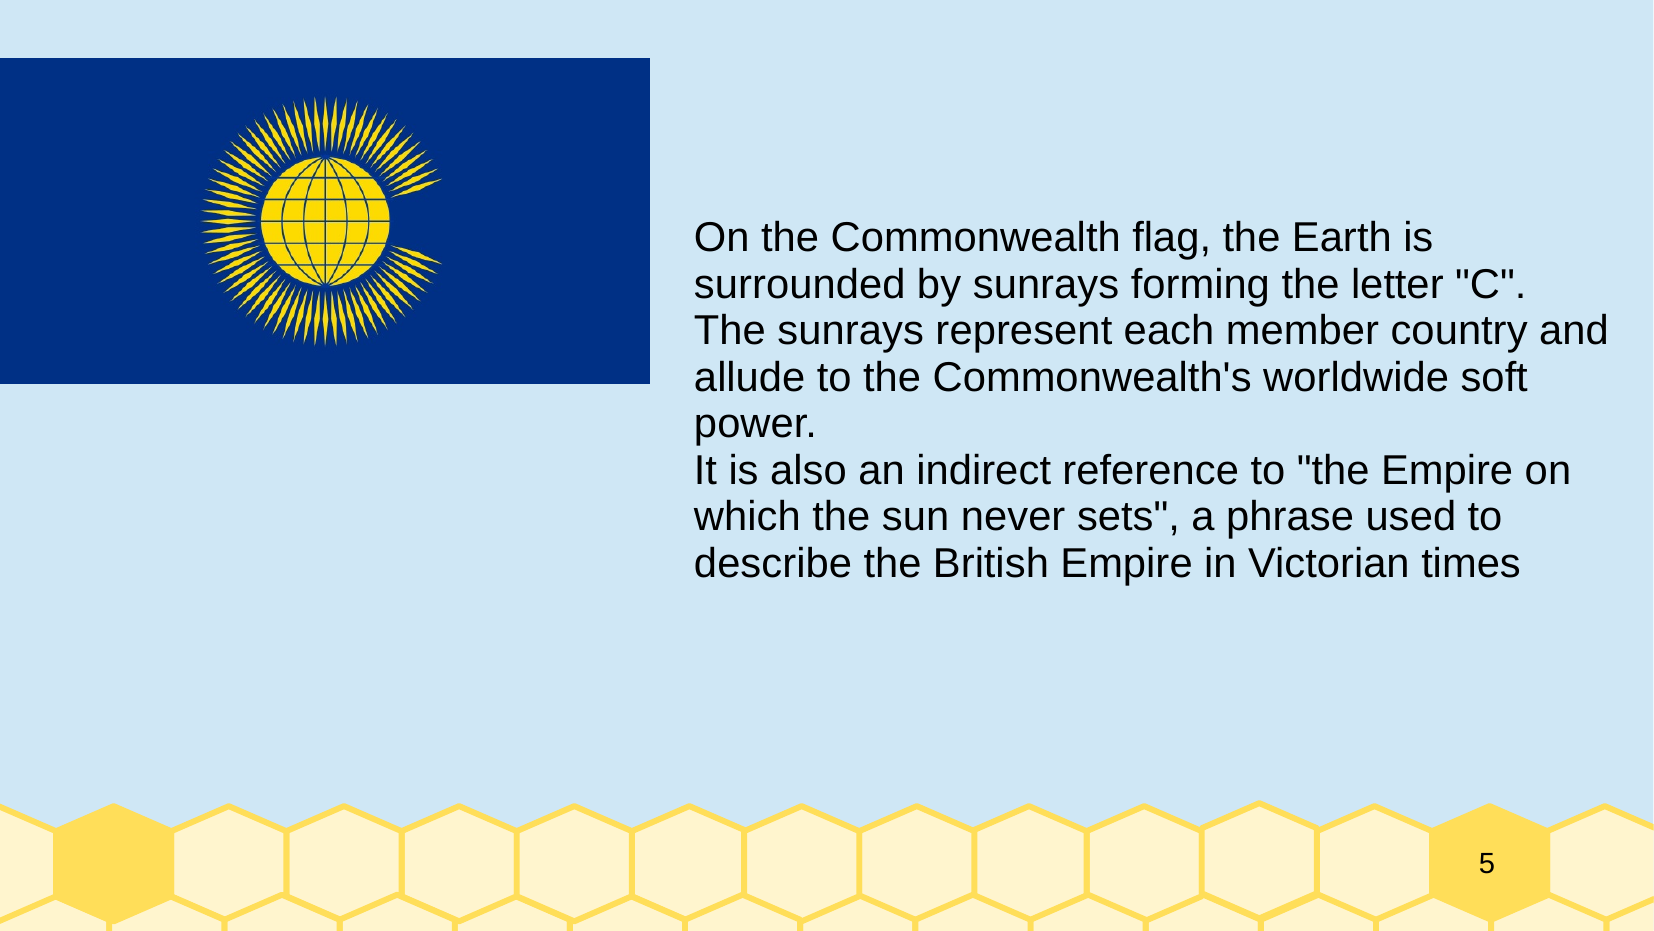

On the Commonwealth flag, the Earth is
surrounded by sunrays forming the letter "C".
The sunrays represent each member country and allude to the Commonwealth's worldwide soft power.
It is also an indirect reference to "the Empire on which the sun never sets", a phrase used to describe the British Empire in Victorian times